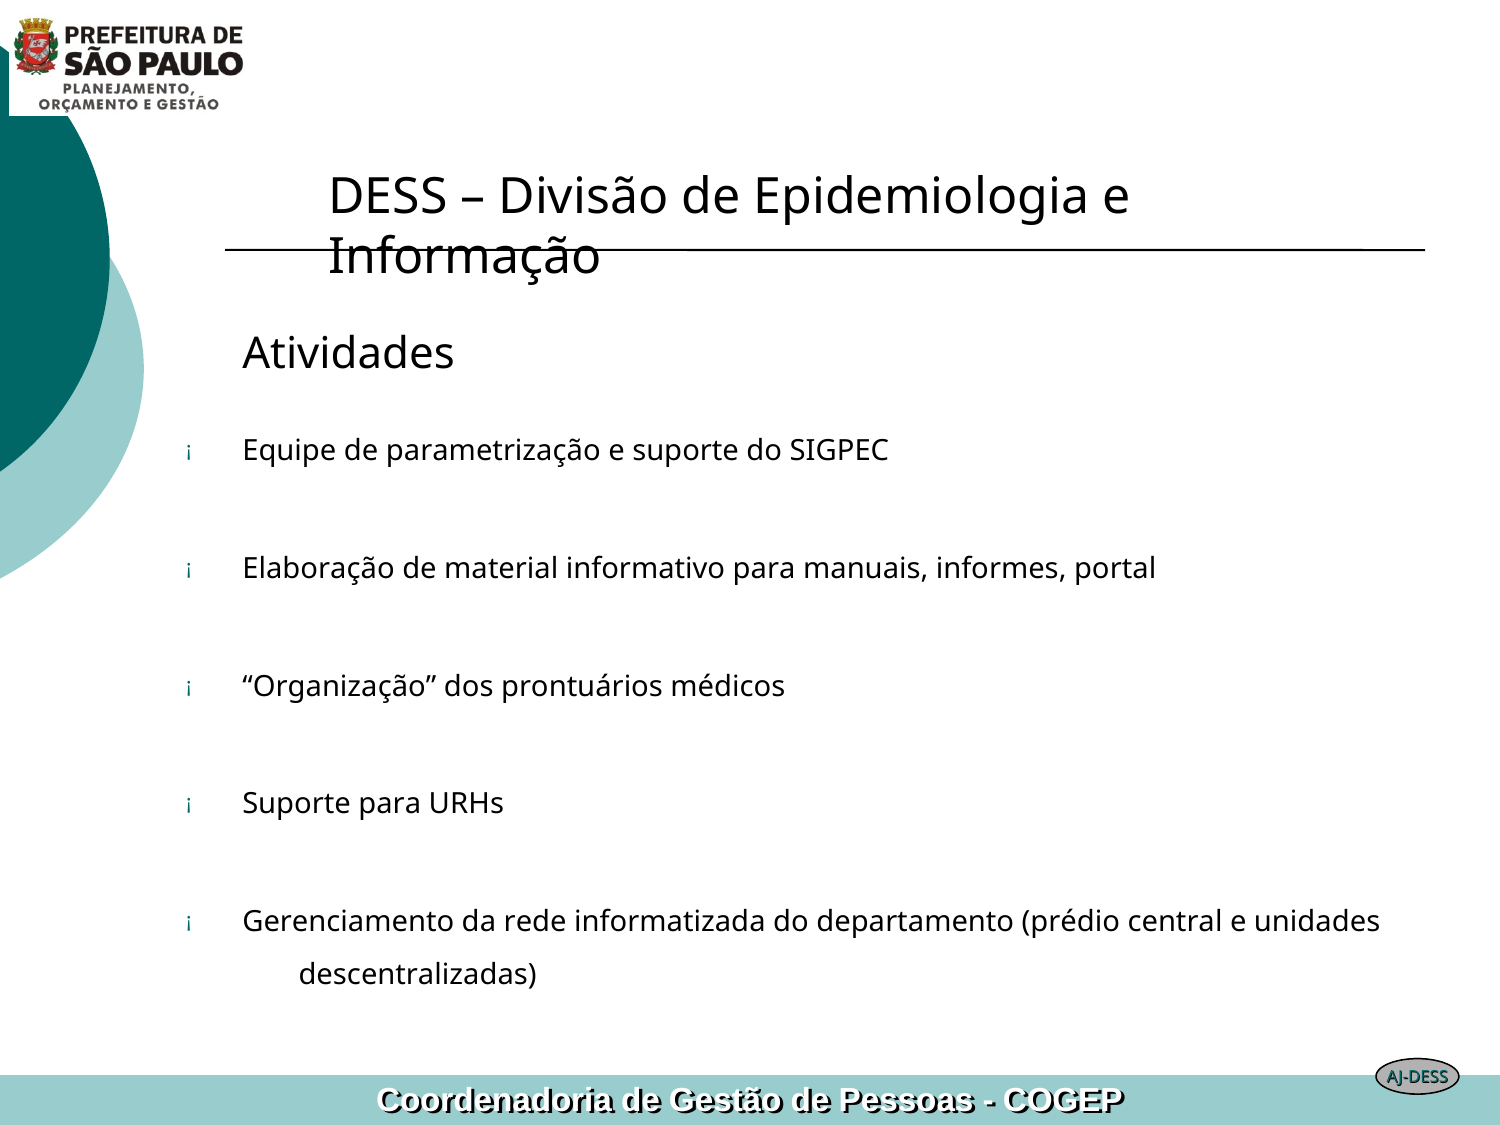

DESS – Divisão de Epidemiologia e Informação
# Atividades
Equipe de parametrização e suporte do SIGPEC
Elaboração de material informativo para manuais, informes, portal
“Organização” dos prontuários médicos
Suporte para URHs
Gerenciamento da rede informatizada do departamento (prédio central e unidades descentralizadas)
AJ-DESS
AJ